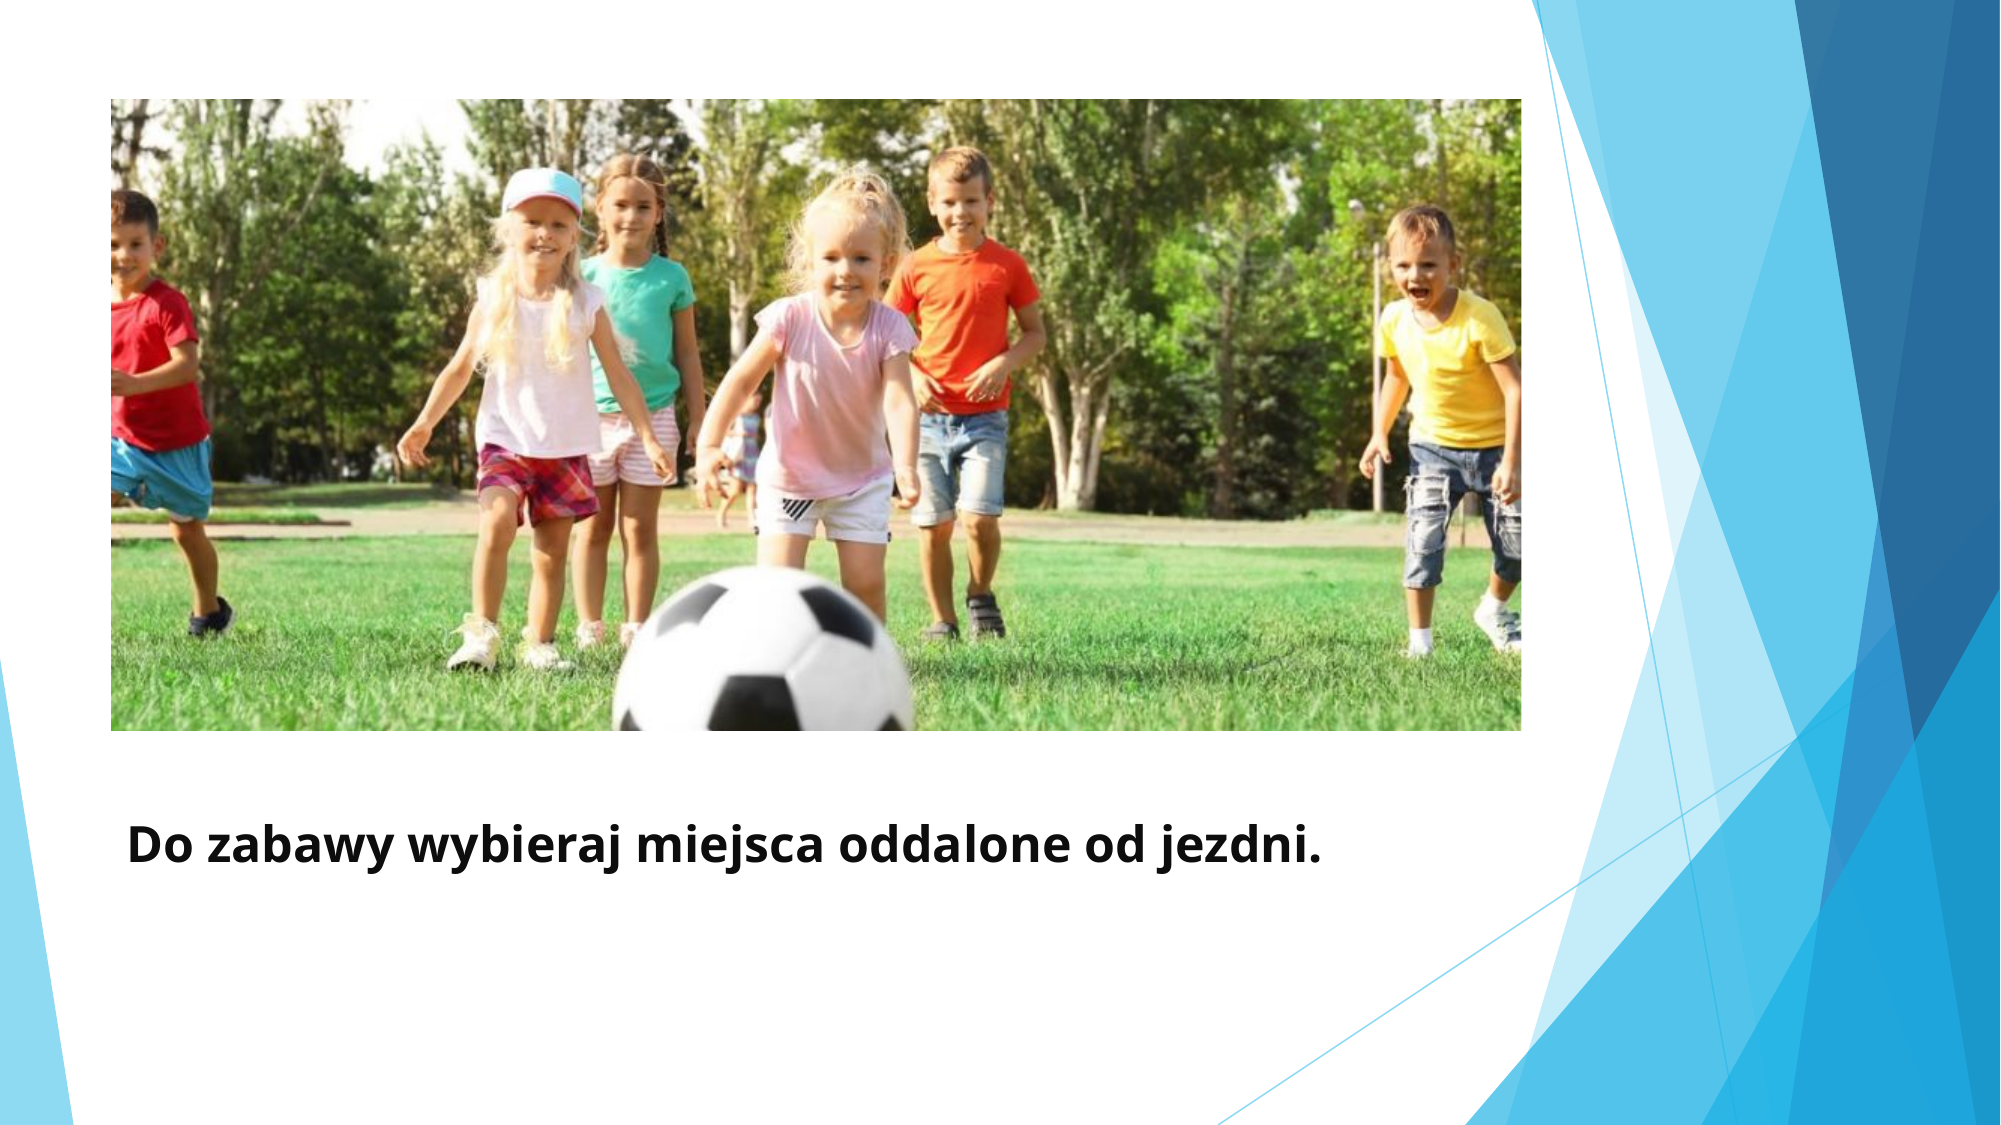

# Do zabawy wybieraj miejsca oddalone od jezdni.